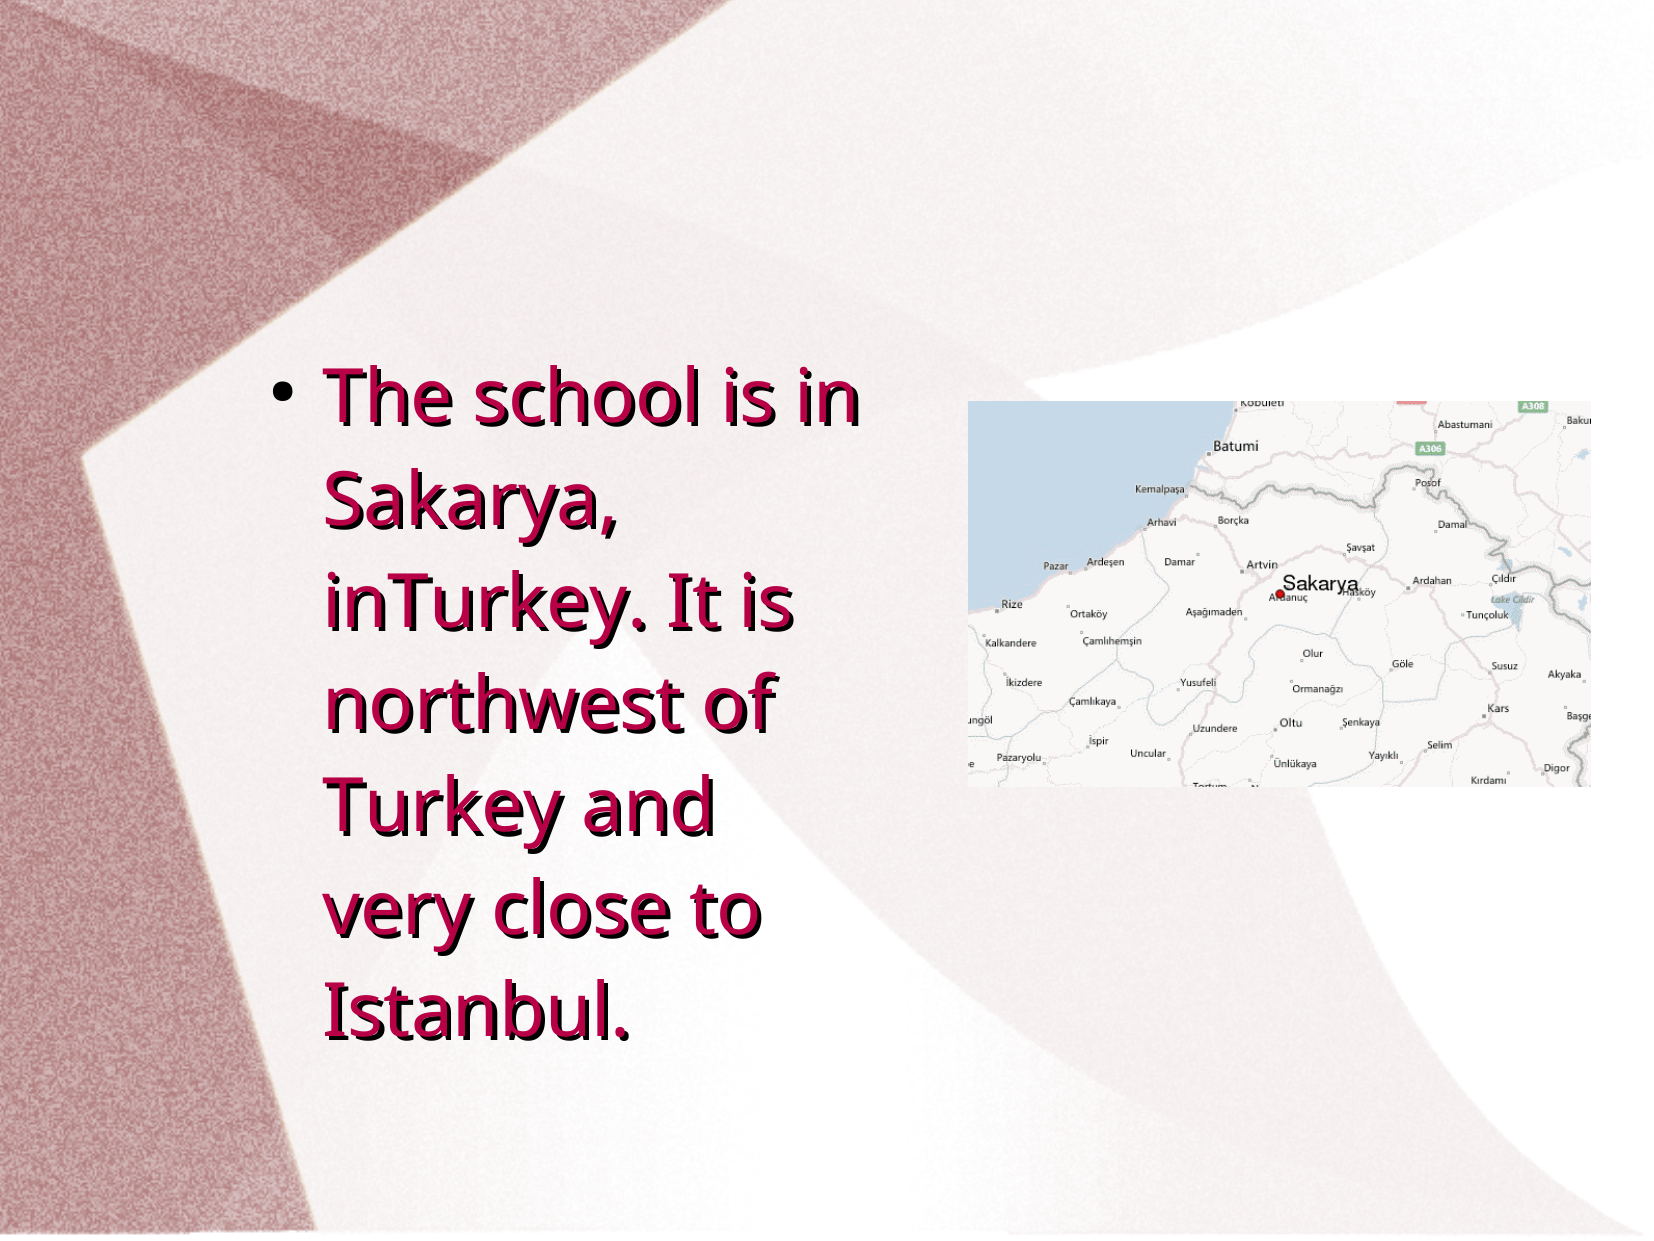

# The school is in Sakarya, inTurkey. It is northwest of Turkey and very close to Istanbul.